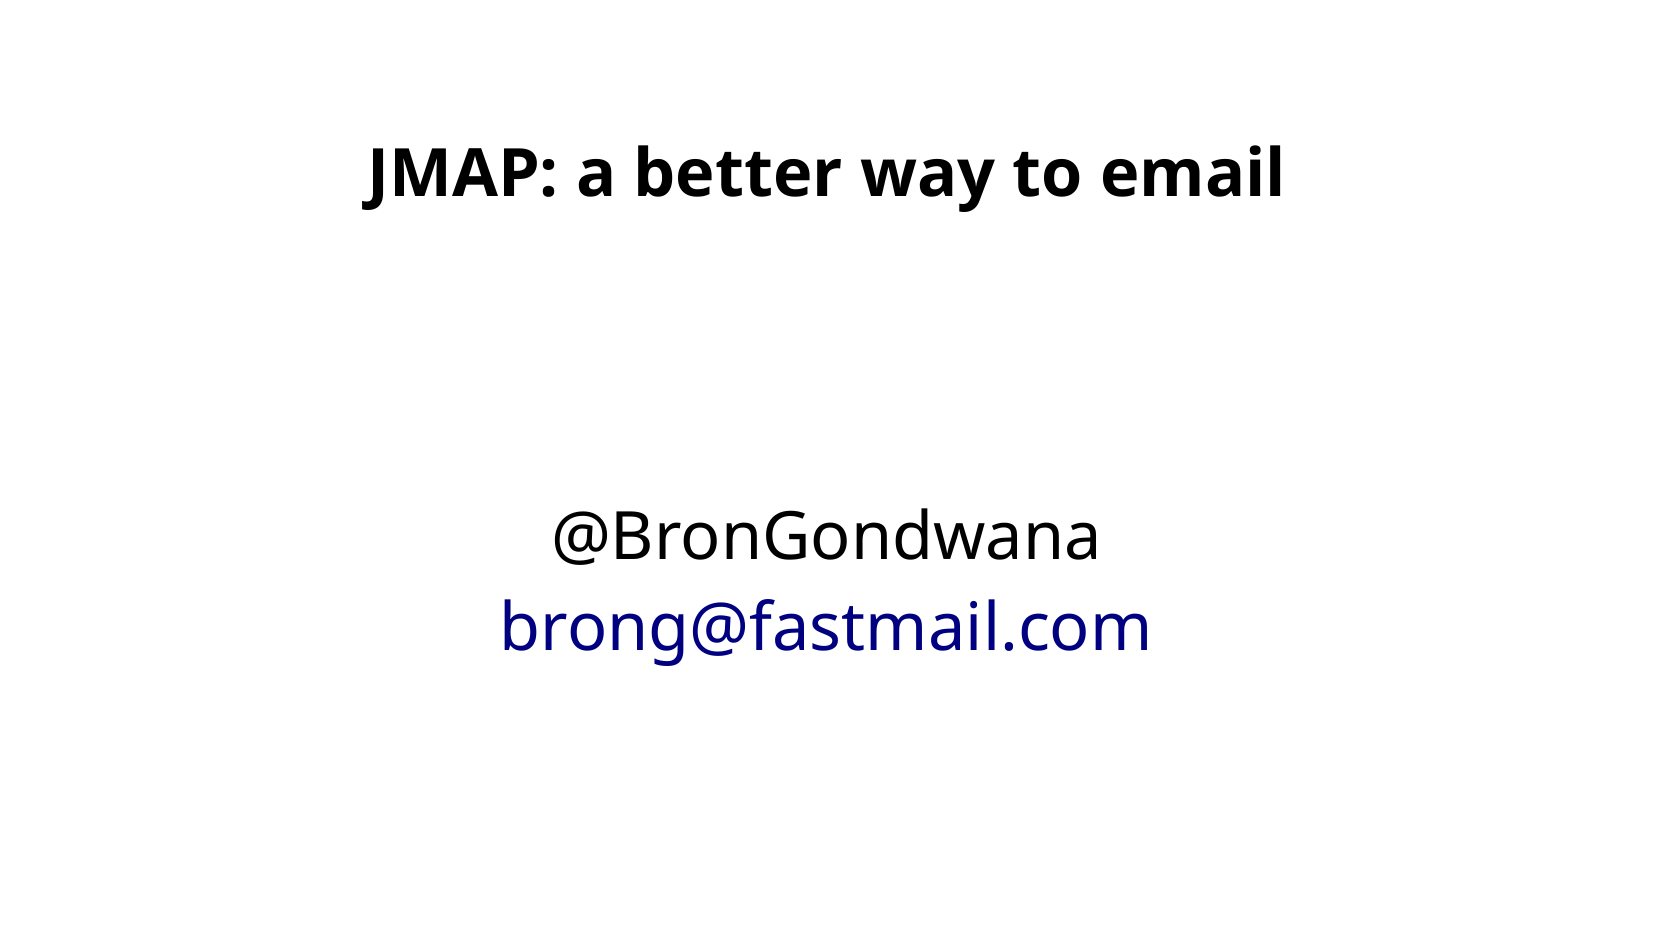

# JMAP: a better way to email
@BronGondwana
brong@fastmail.com